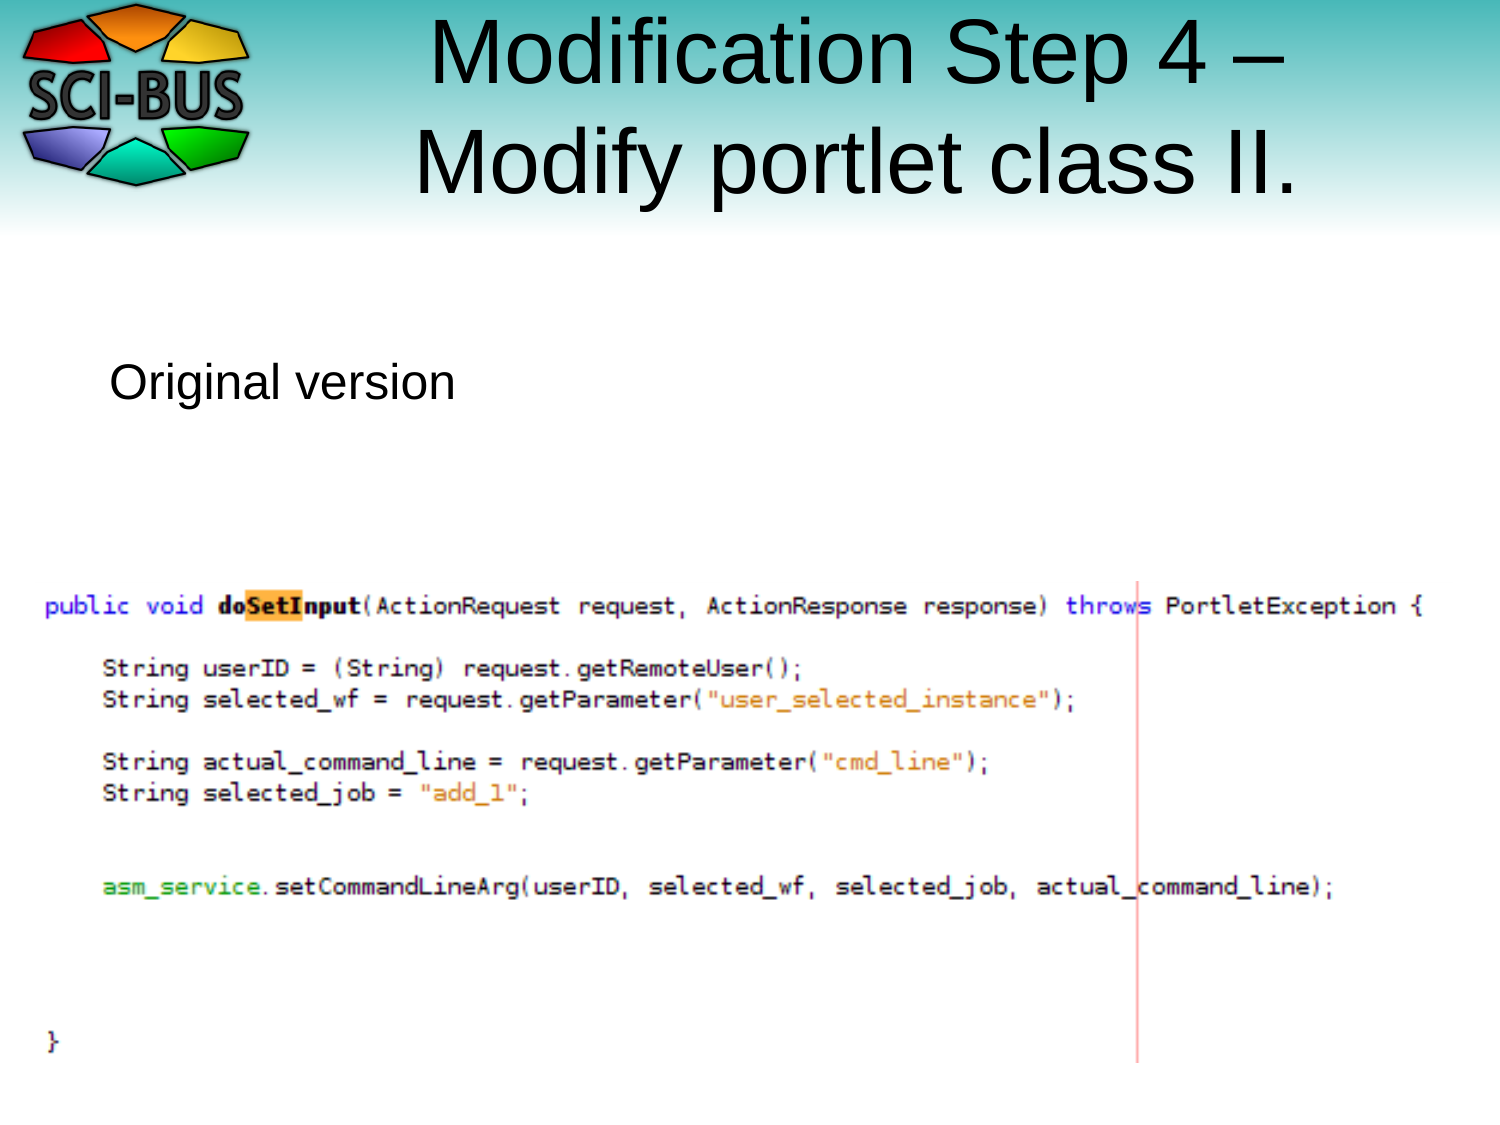

# Modification Step 4 – Modify portlet class II.
Original version